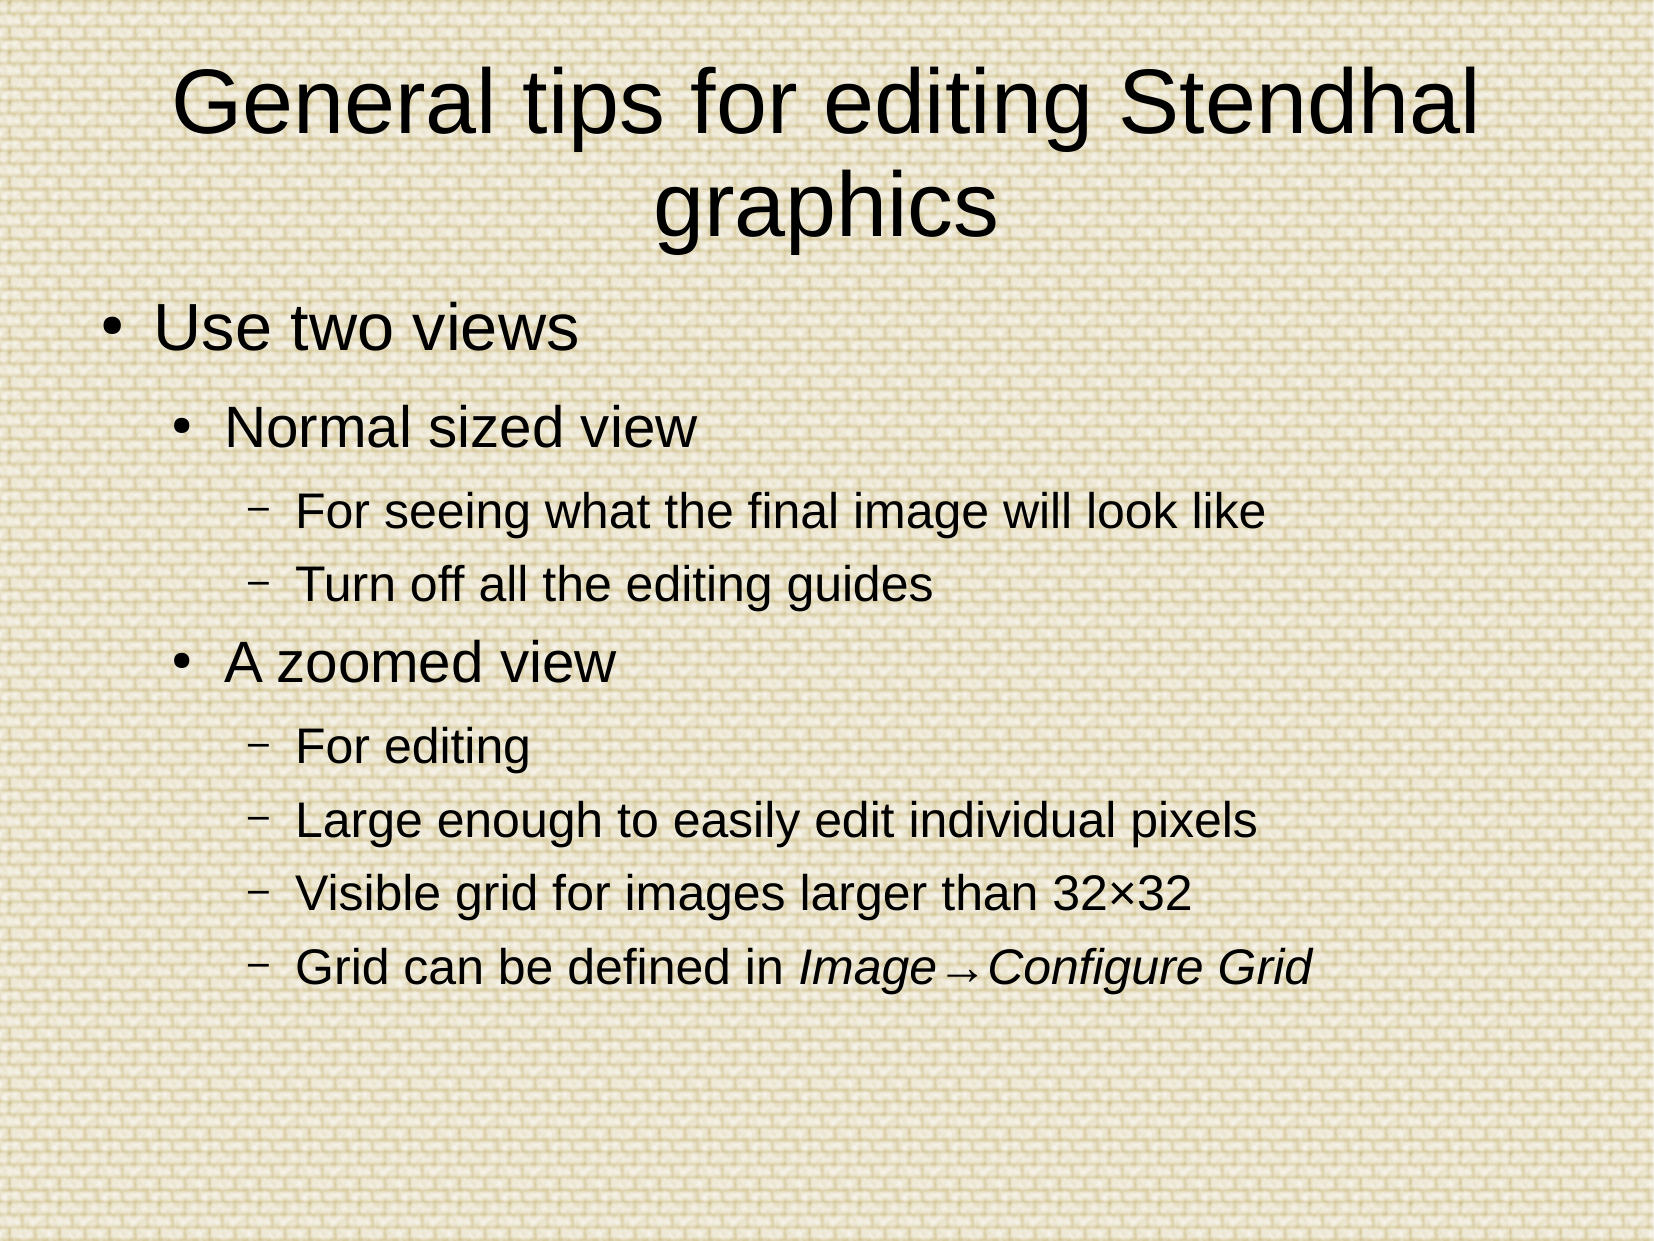

# General tips for editing Stendhal graphics
Use two views
Normal sized view
For seeing what the final image will look like
Turn off all the editing guides
A zoomed view
For editing
Large enough to easily edit individual pixels
Visible grid for images larger than 32×32
Grid can be defined in Image→Configure Grid